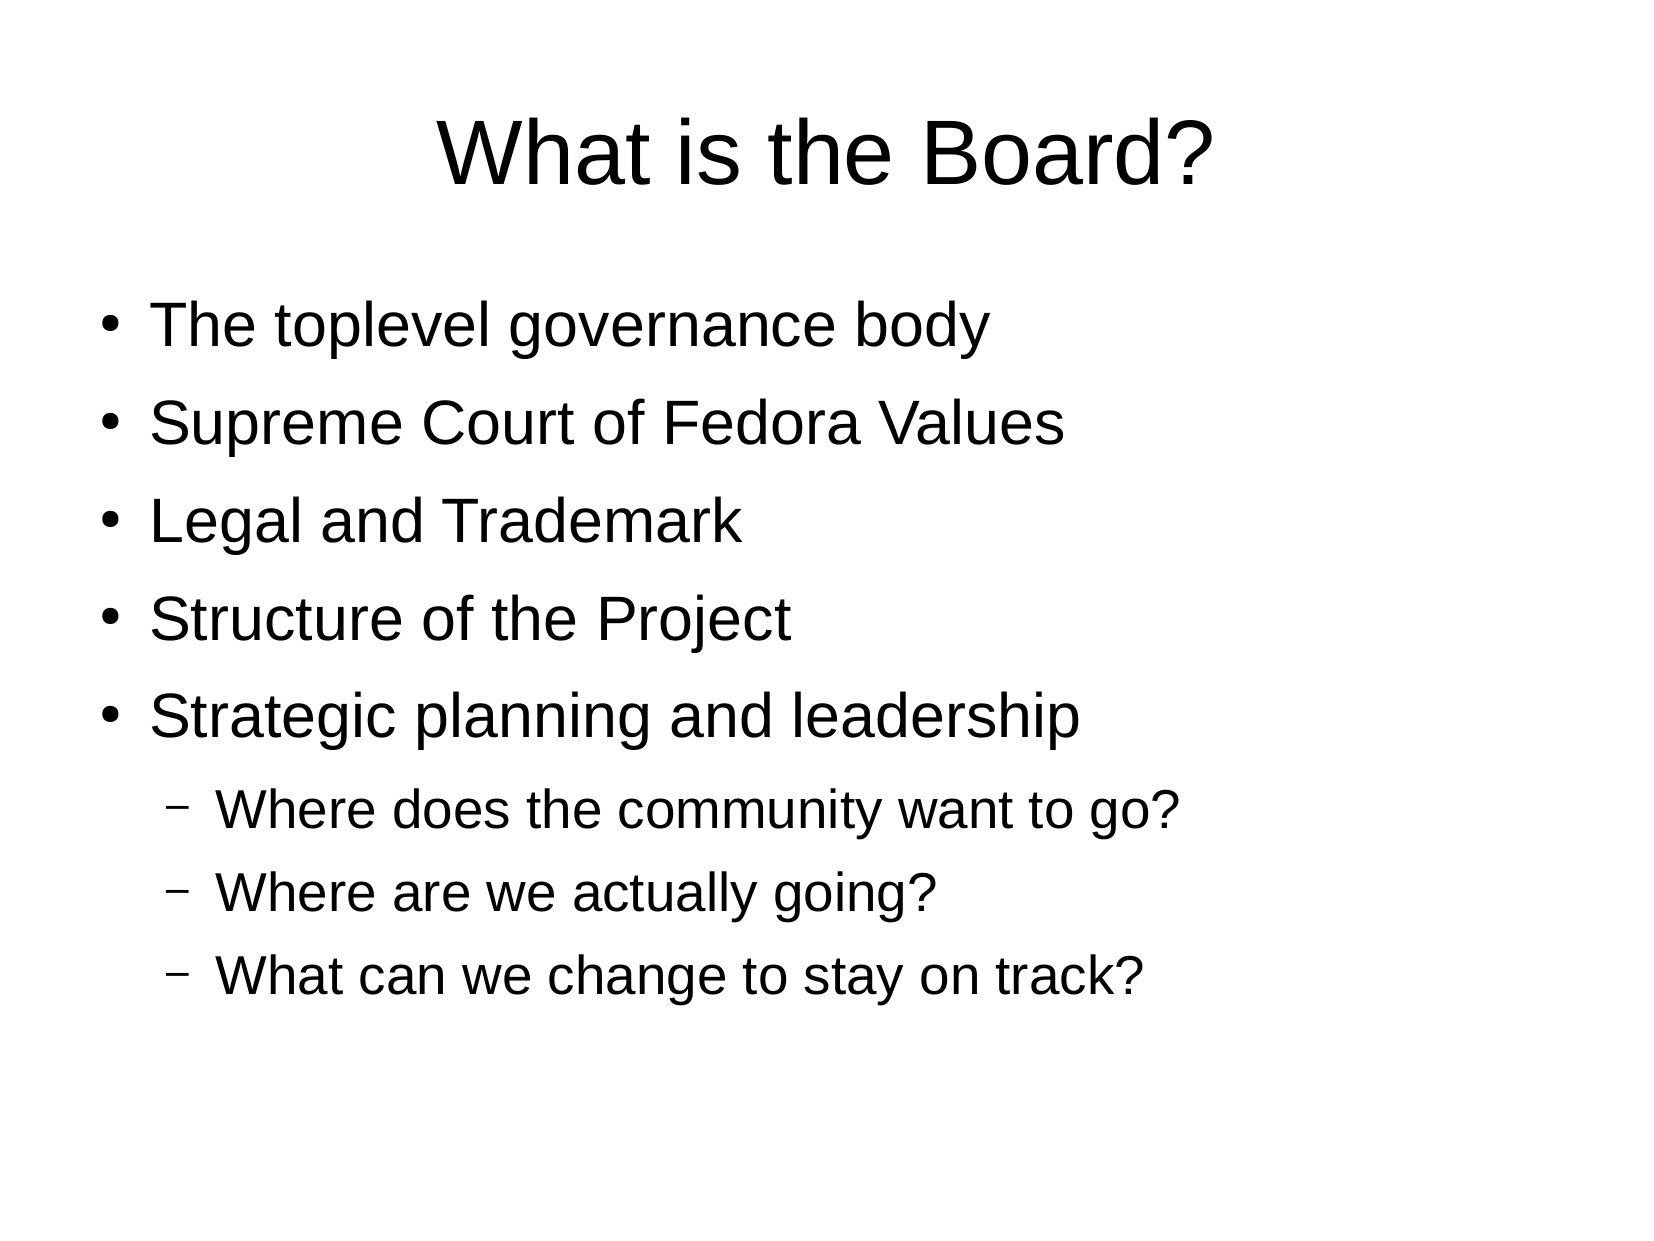

# What is the Board?
The toplevel governance body
Supreme Court of Fedora Values
Legal and Trademark
Structure of the Project
Strategic planning and leadership
Where does the community want to go?
Where are we actually going?
What can we change to stay on track?